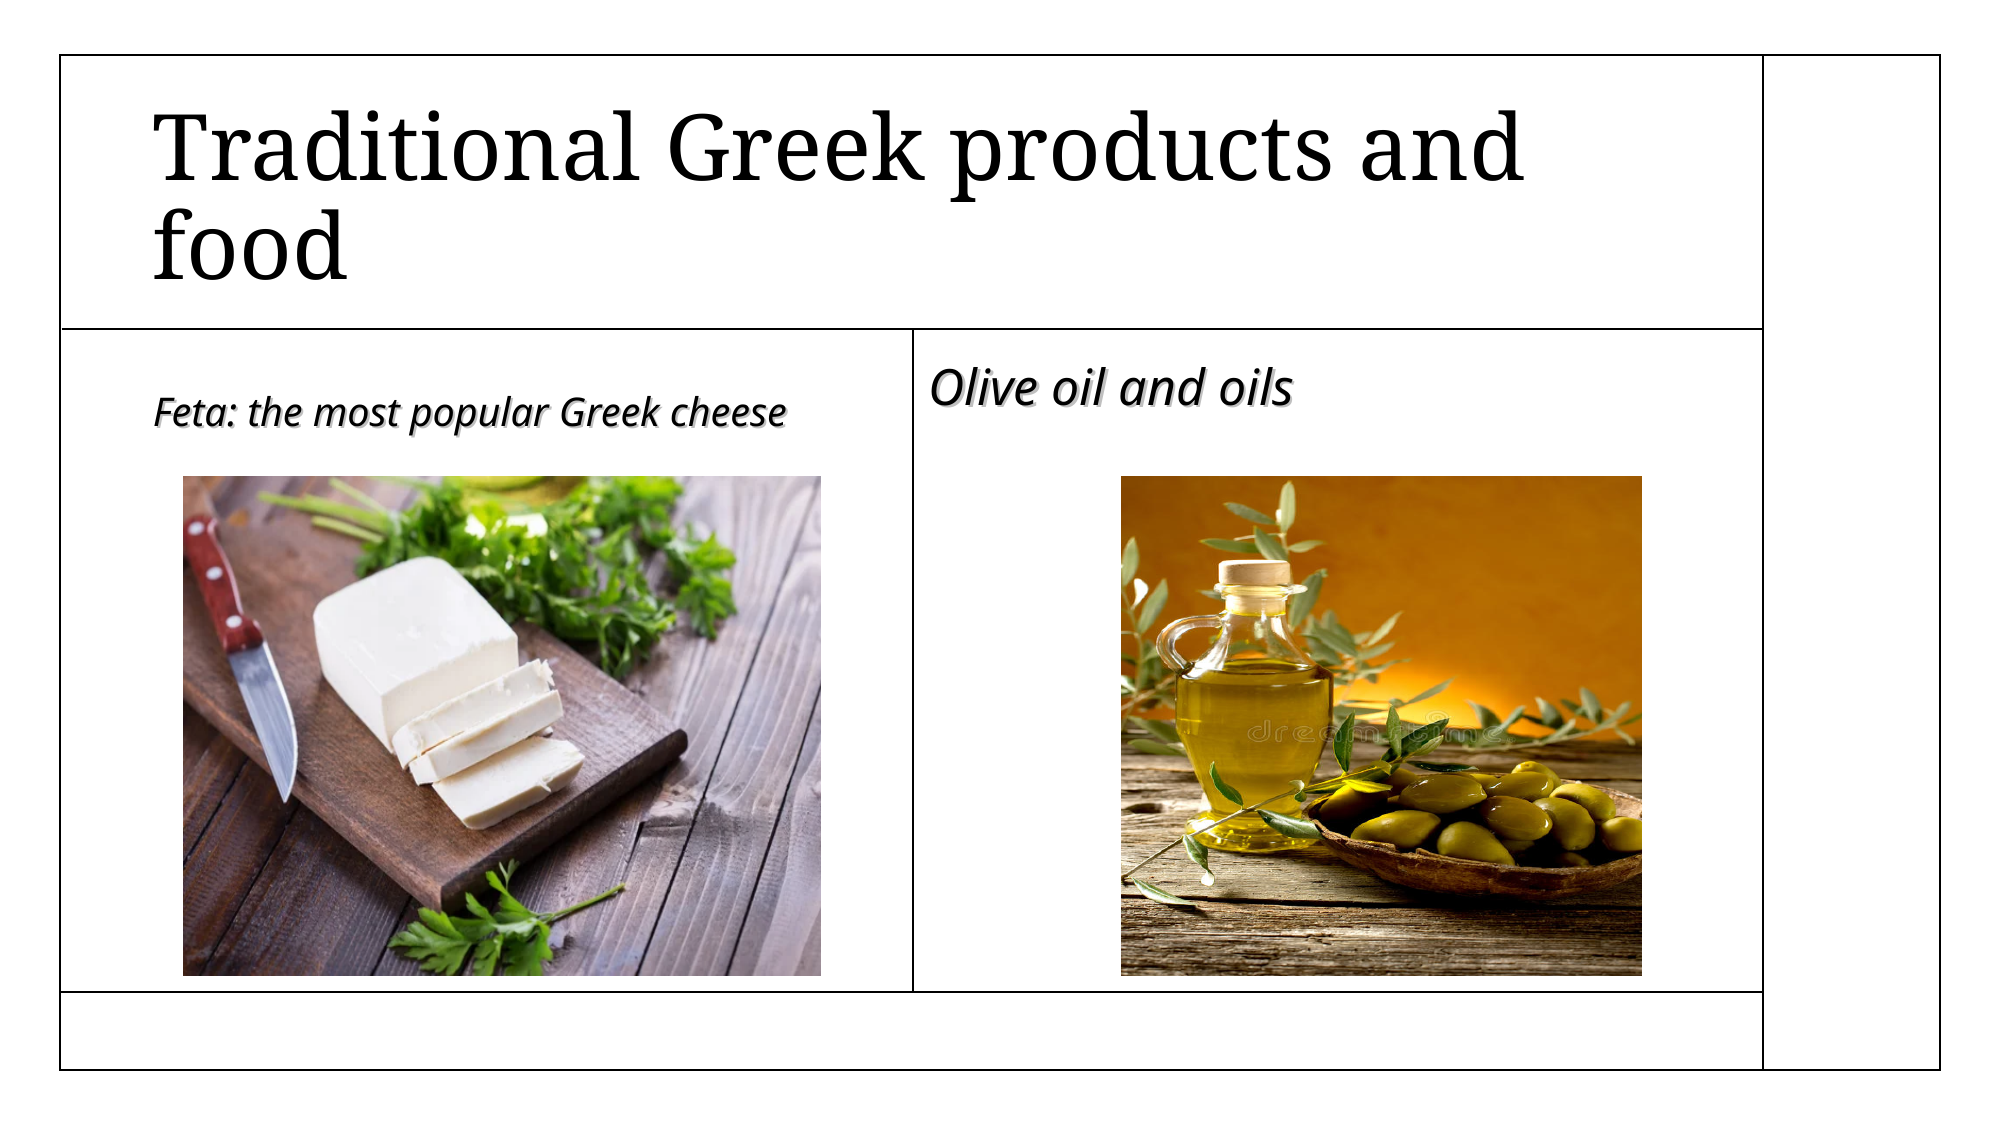

# Traditional Greek products and food
Olive oil and oils
Feta: the most popular Greek cheese